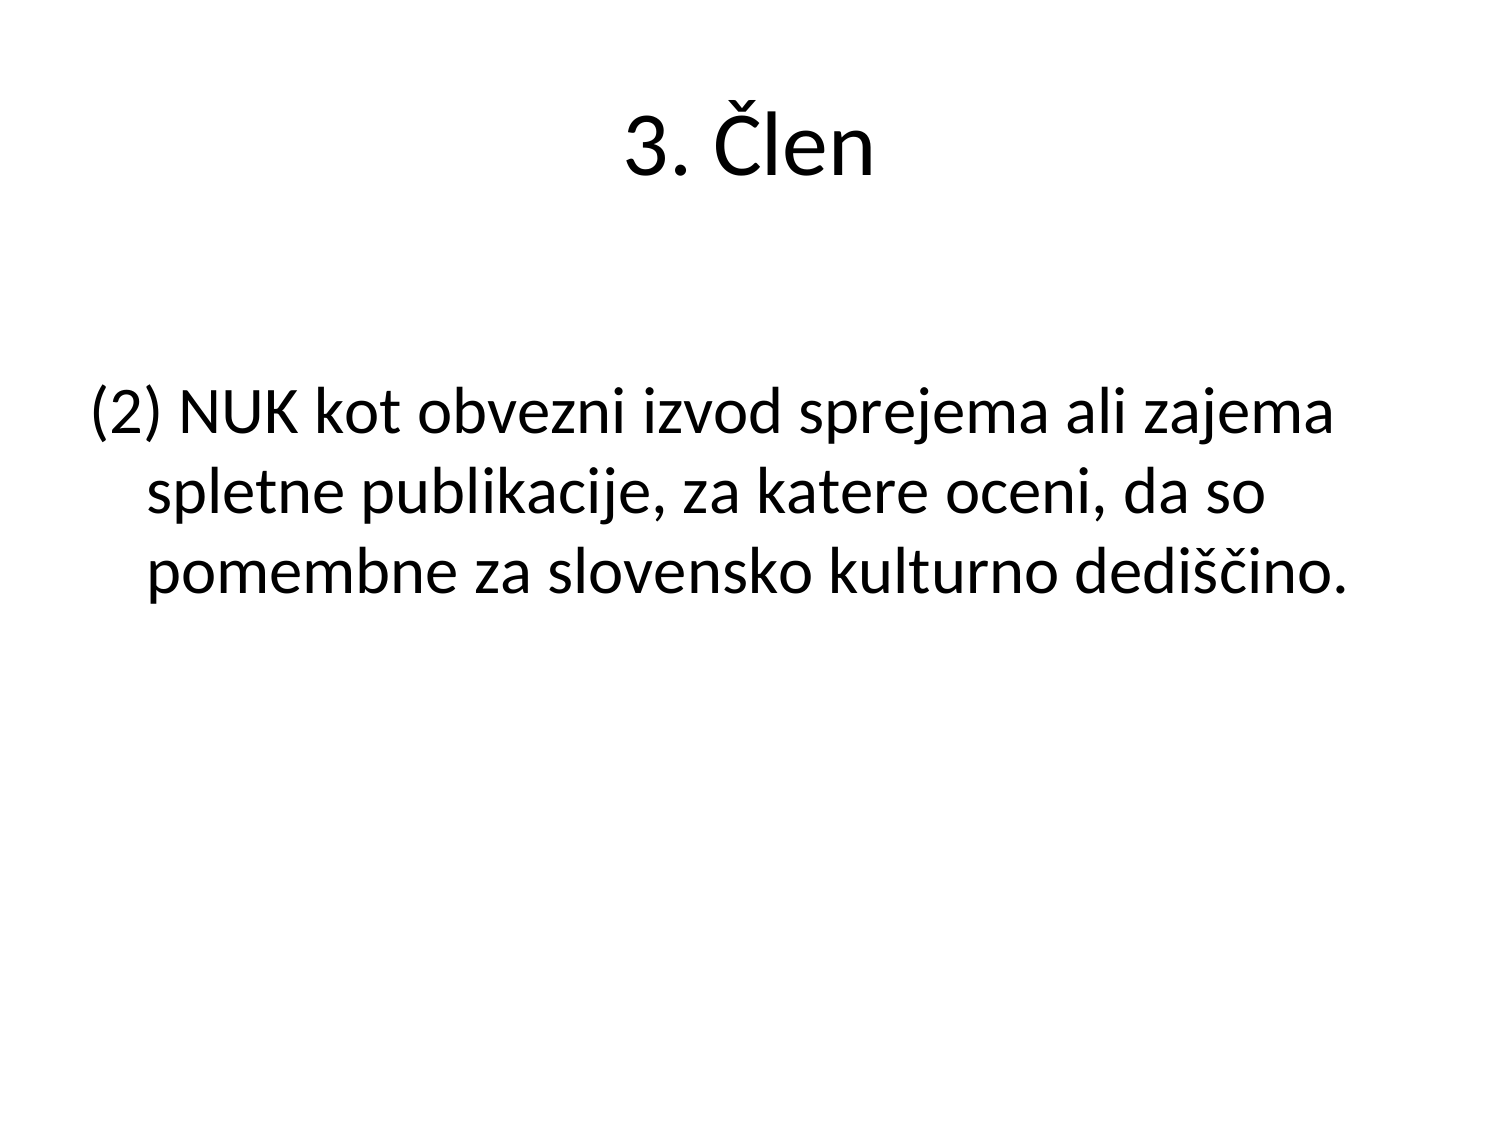

# 3. Člen
(2) NUK kot obvezni izvod sprejema ali zajema spletne publikacije, za katere oceni, da so pomembne za slovensko kulturno dediščino.